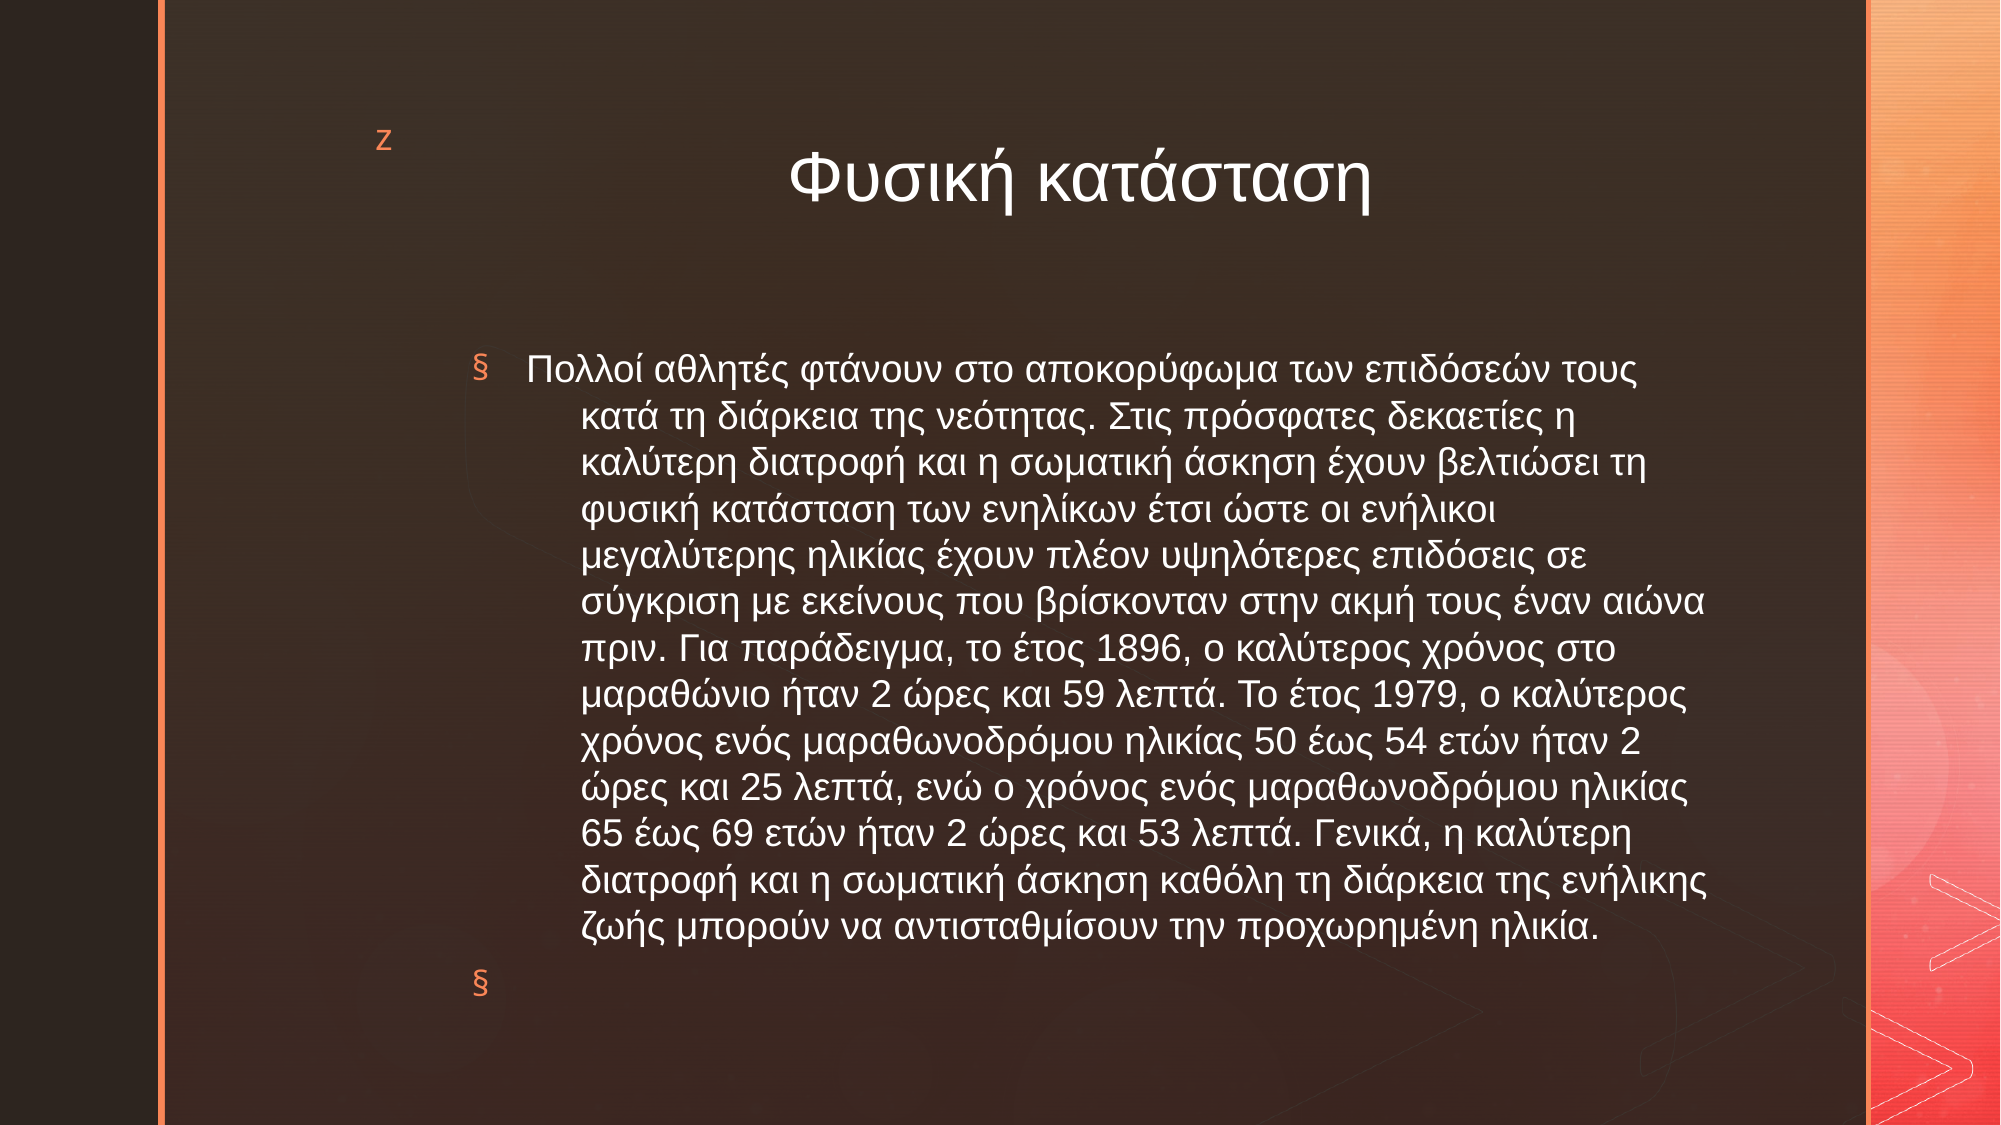

# Φυσική κατάσταση
Πολλοί αθλητές φτάνουν στο αποκορύφωμα των επιδόσεών τους κατά τη διάρκεια της νεότητας. Στις πρόσφατες δεκαετίες η καλύτερη διατροφή και η σωματική άσκηση έχουν βελτιώσει τη φυσική κατάσταση των ενηλίκων έτσι ώστε οι ενήλικοι μεγαλύτερης ηλικίας έχουν πλέον υψηλότερες επιδόσεις σε σύγκριση με εκείνους που βρίσκονταν στην ακμή τους έναν αιώνα πριν. Για παράδειγμα, το έτος 1896, ο καλύτερος χρόνος στο μαραθώνιο ήταν 2 ώρες και 59 λεπτά. Το έτος 1979, ο καλύτερος χρόνος ενός μαραθωνοδρόμου ηλικίας 50 έως 54 ετών ήταν 2 ώρες και 25 λεπτά, ενώ ο χρόνος ενός μαραθωνοδρόμου ηλικίας 65 έως 69 ετών ήταν 2 ώρες και 53 λεπτά. Γενικά, η καλύτερη διατροφή και η σωματική άσκηση καθόλη τη διάρκεια της ενήλικης ζωής μπορούν να αντισταθμίσουν την προχωρημένη ηλικία.